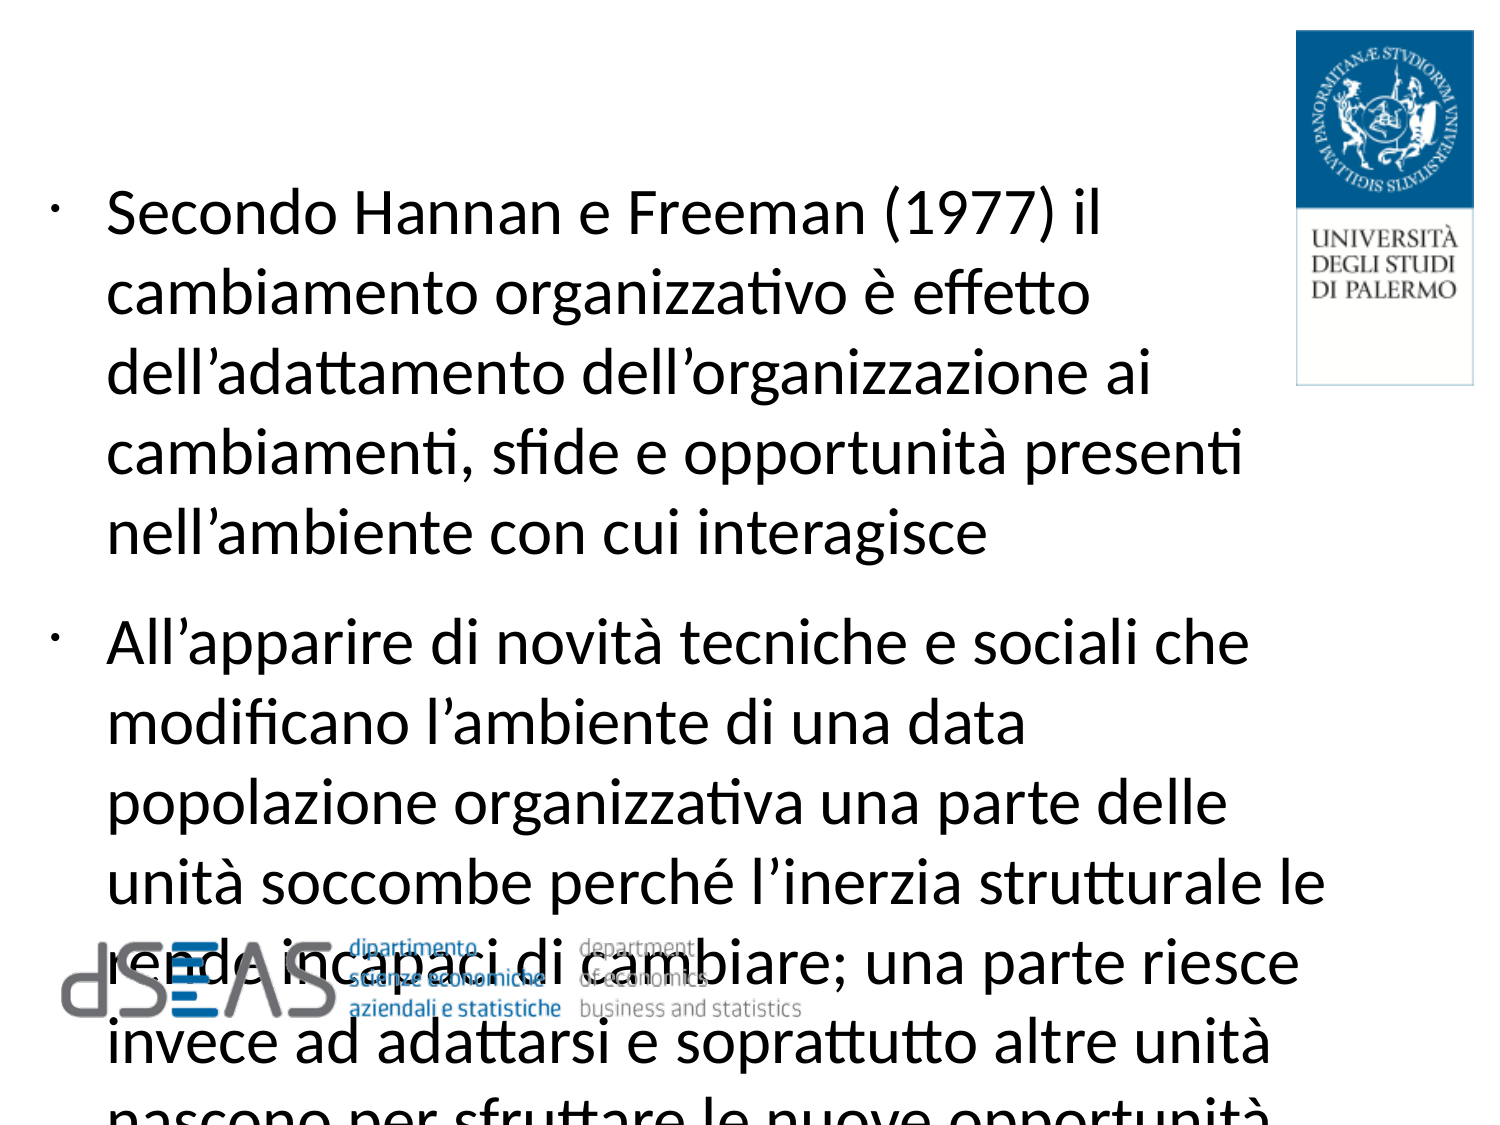

# Secondo Hannan e Freeman (1977) il cambiamento organizzativo è effetto dell’adattamento dell’organizzazione ai cambiamenti, sfide e opportunità presenti nell’ambiente con cui interagisce
All’apparire di novità tecniche e sociali che modificano l’ambiente di una data popolazione organizzativa una parte delle unità soccombe perché l’inerzia strutturale le rende incapaci di cambiare; una parte riesce invece ad adattarsi e soprattutto altre unità nascono per sfruttare le nuove opportunità
Il cambiamento diventa dunque il prodotto di un processo di selezione